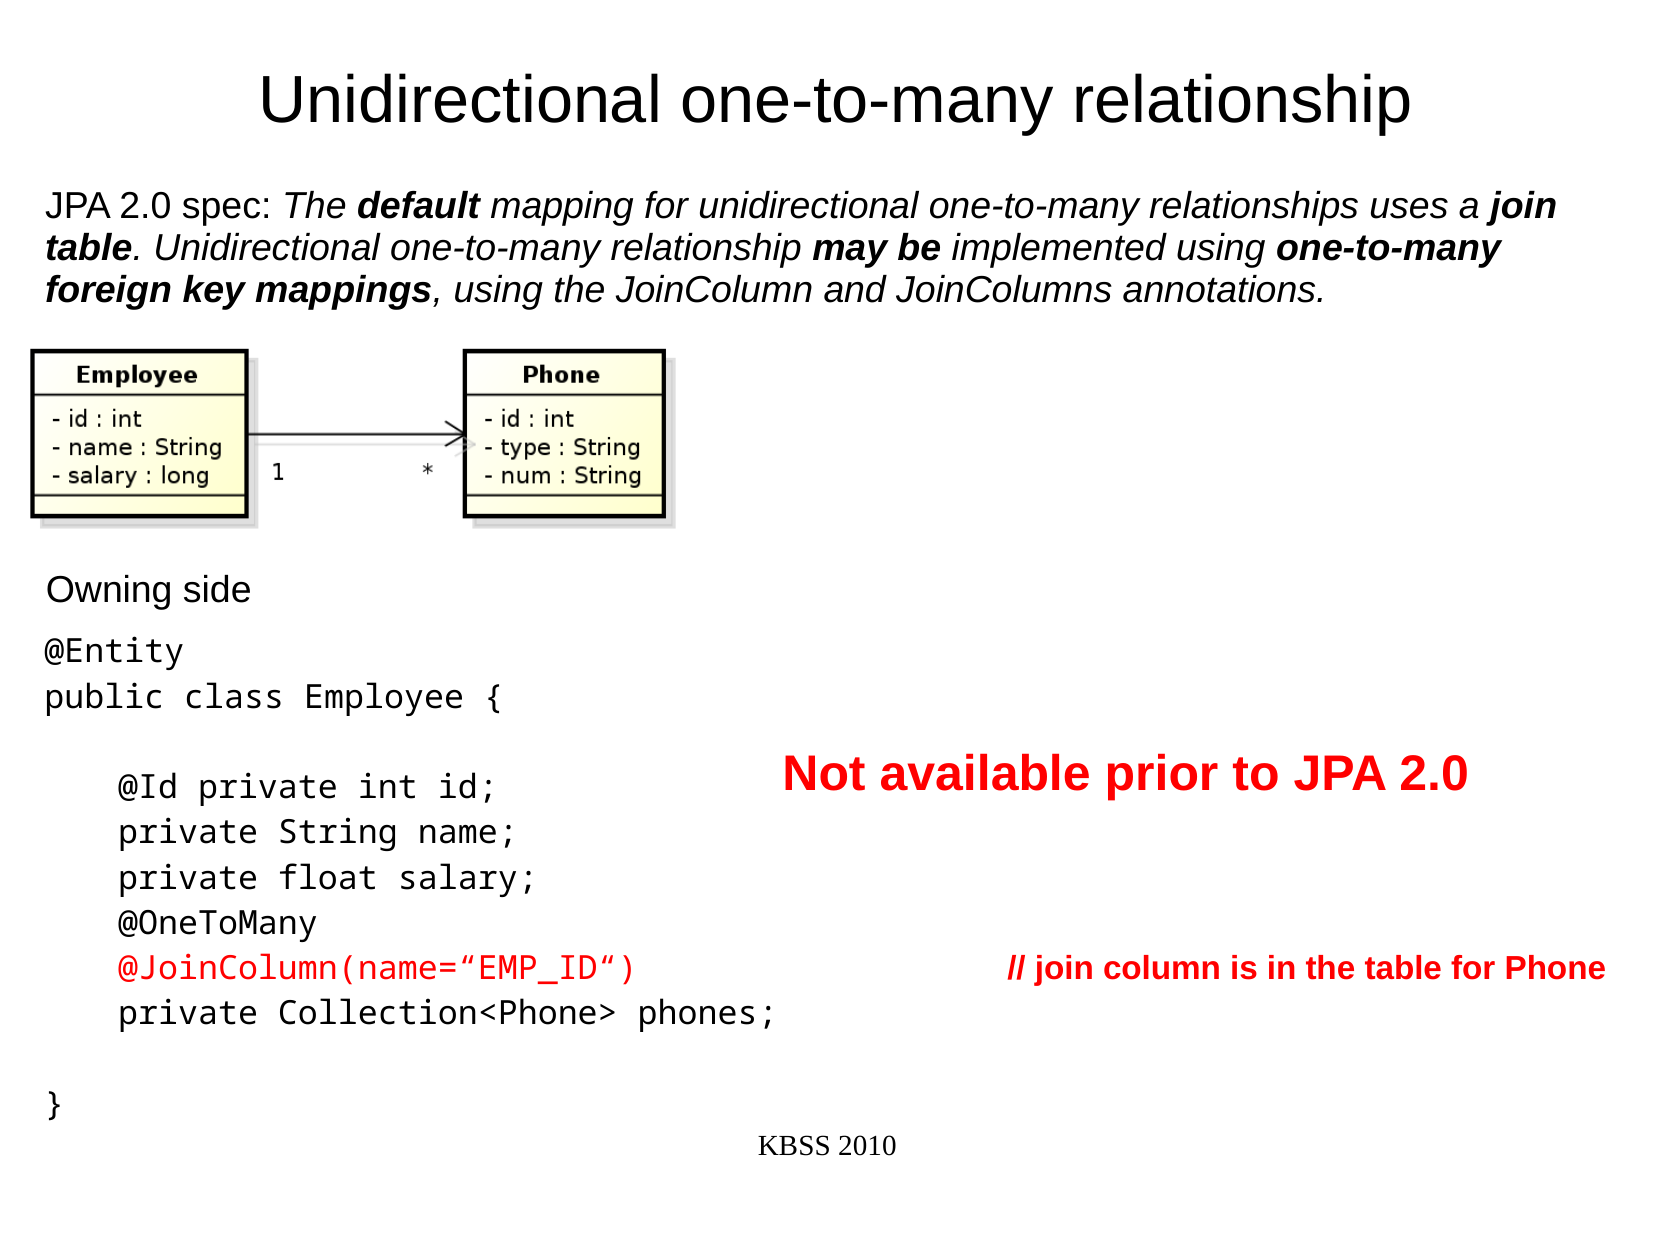

# Unidirectional one-to-many relationship
JPA 2.0 spec: The default mapping for unidirectional one-to-many relationships uses a join table. Unidirectional one-to-many relationship may be implemented using one-to-many foreign key mappings, using the JoinColumn and JoinColumns annotations.
Owning side
@Entity
public class Employee {
	@Id private int id;
	private String name;
	private float salary;
	@OneToMany
	@JoinColumn(name=“EMP_ID“) // join column is in the table for Phone
	private Collection<Phone> phones;
}
Not available prior to JPA 2.0
KBSS 2010